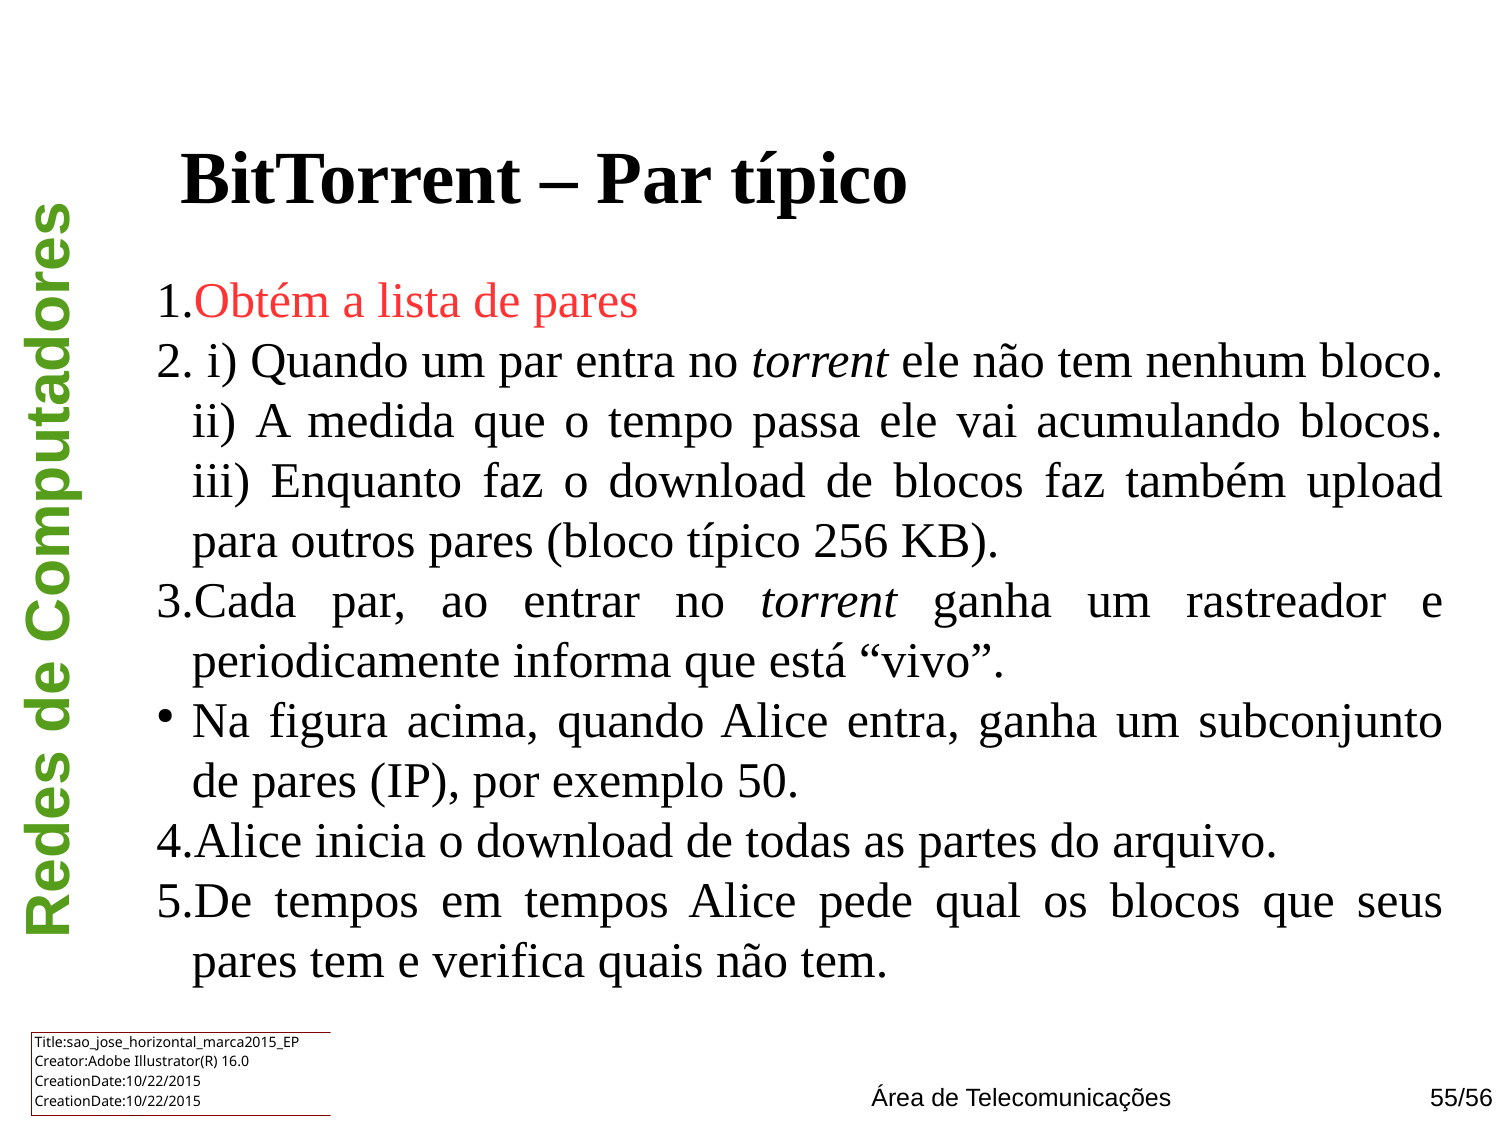

BitTorrent – Par típico
Obtém a lista de pares
 i) Quando um par entra no torrent ele não tem nenhum bloco. ii) A medida que o tempo passa ele vai acumulando blocos. iii) Enquanto faz o download de blocos faz também upload para outros pares (bloco típico 256 KB).
Cada par, ao entrar no torrent ganha um rastreador e periodicamente informa que está “vivo”.
Na figura acima, quando Alice entra, ganha um subconjunto de pares (IP), por exemplo 50.
Alice inicia o download de todas as partes do arquivo.
De tempos em tempos Alice pede qual os blocos que seus pares tem e verifica quais não tem.